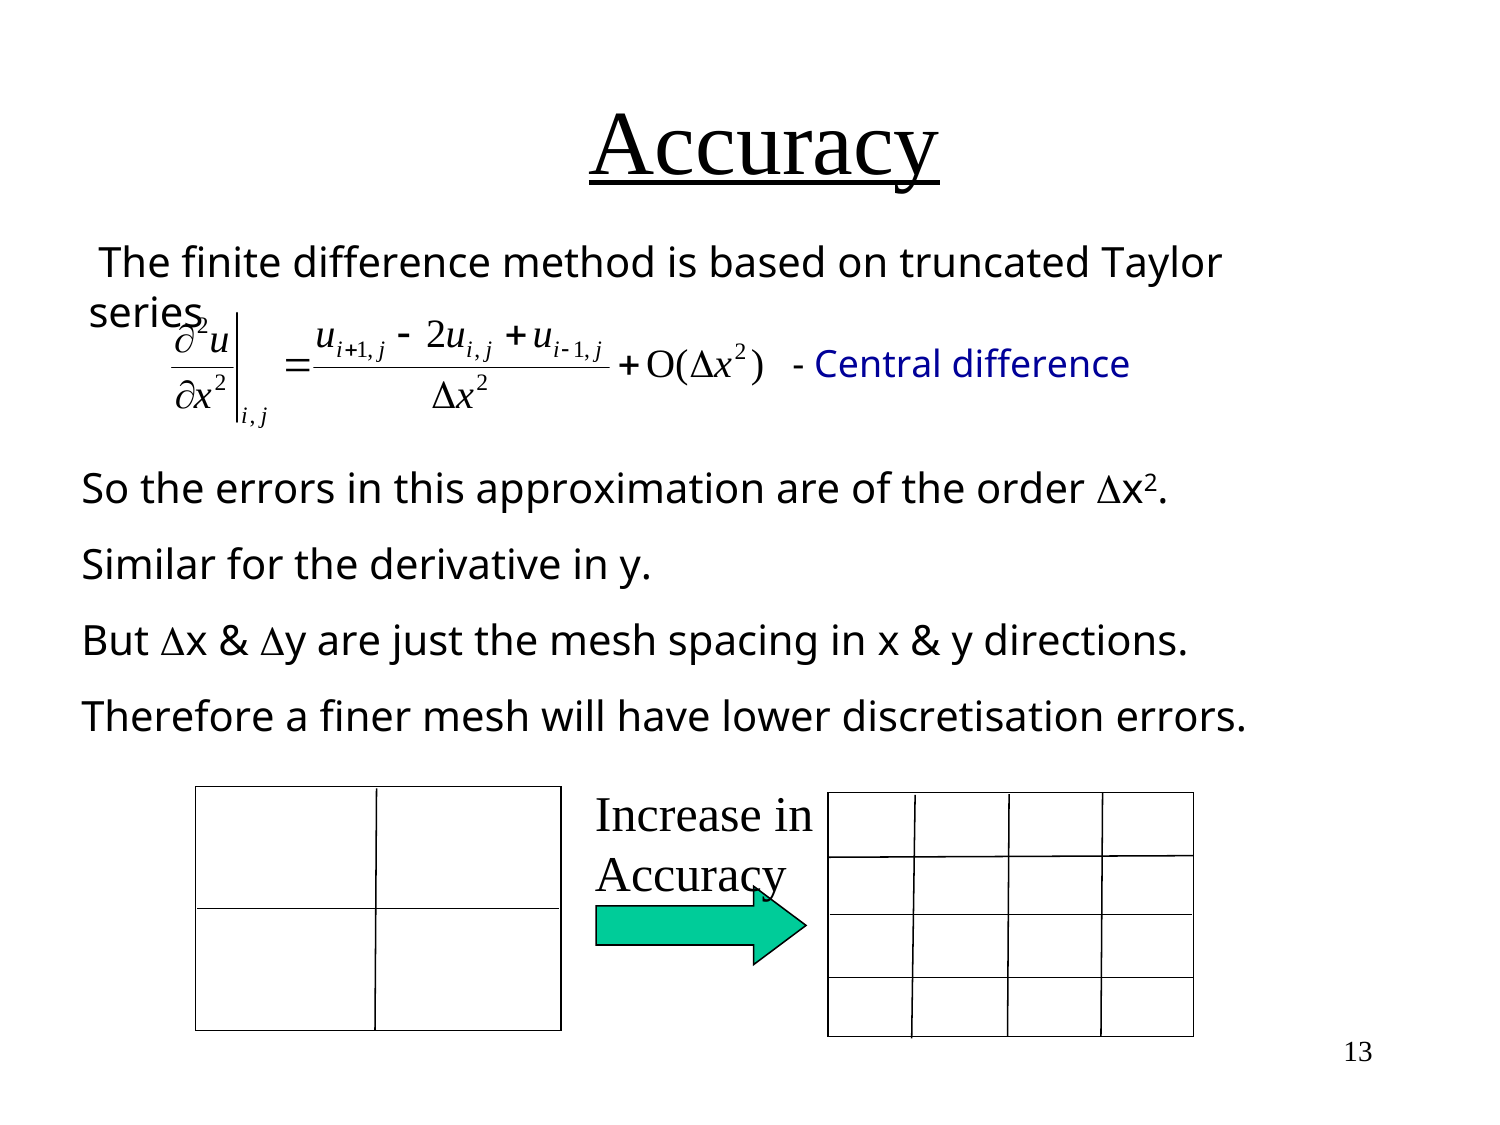

# Accuracy
 The finite difference method is based on truncated Taylor series
- Central difference
 So the errors in this approximation are of the order x2.
 Similar for the derivative in y.
 But x & y are just the mesh spacing in x & y directions.
 Therefore a finer mesh will have lower discretisation errors.
Increase in Accuracy